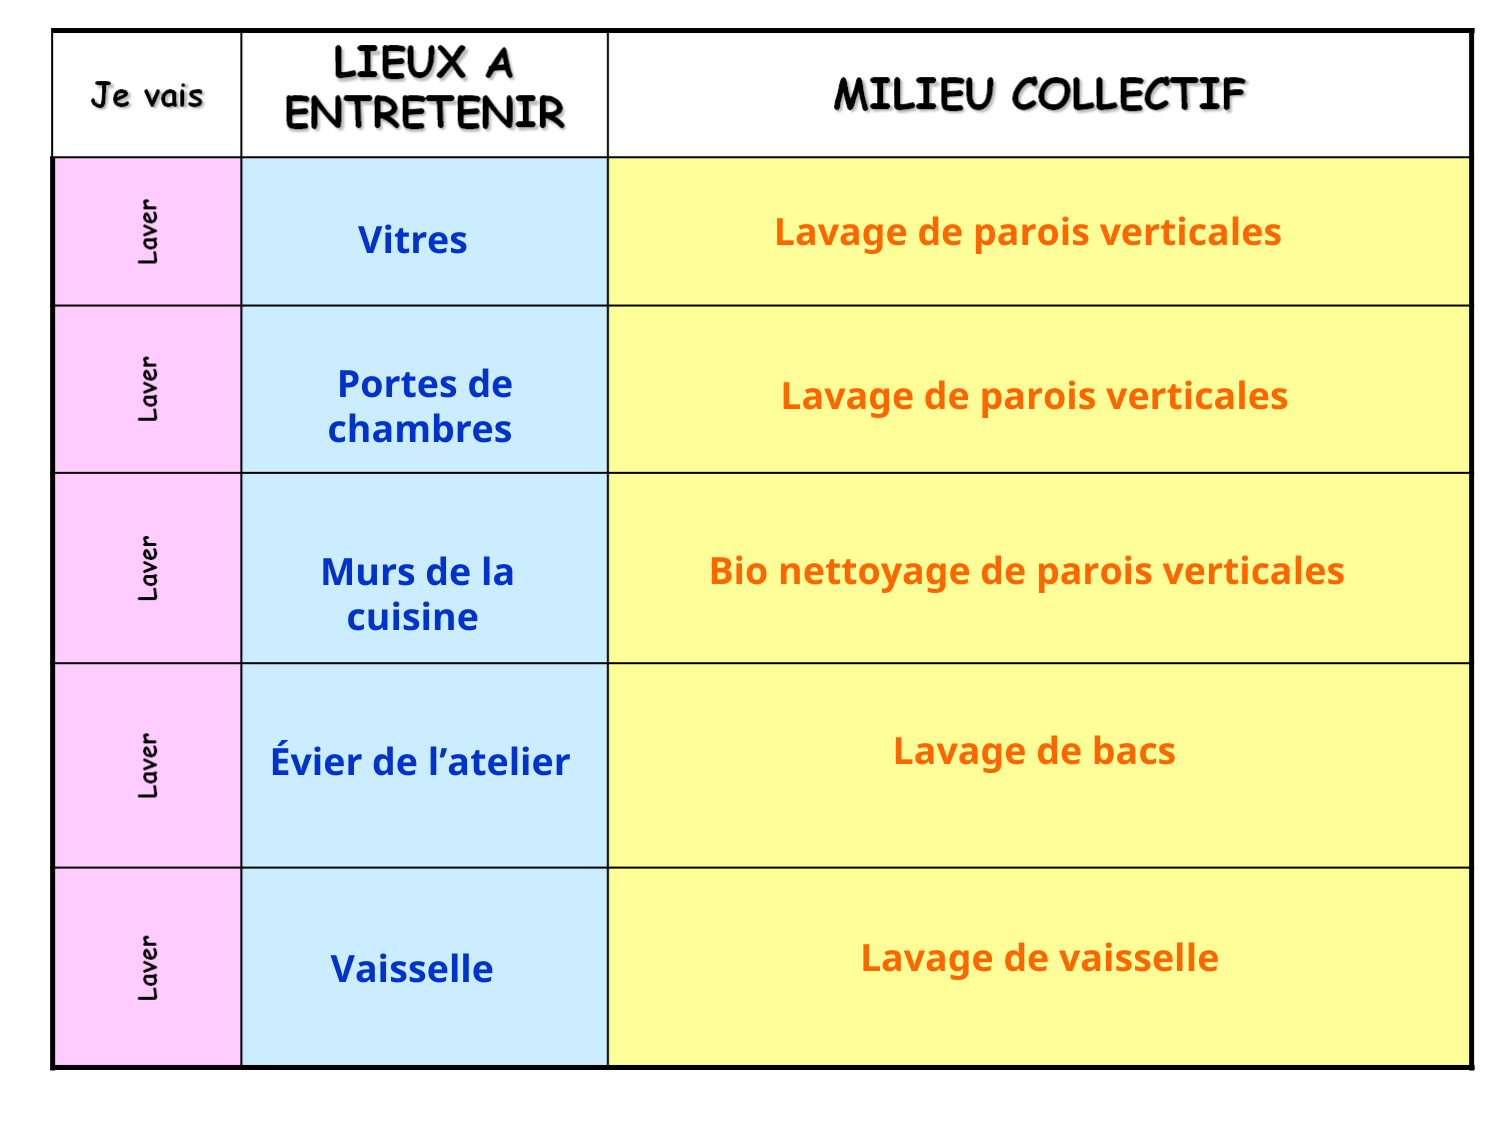

Lavage de parois verticales
Vitres
Lavage de parois verticales
Portes de chambres
Bio nettoyage de parois verticales
Murs de la cuisine
Lavage de bacs
Évier de l’atelier
Lavage de vaisselle
Vaisselle